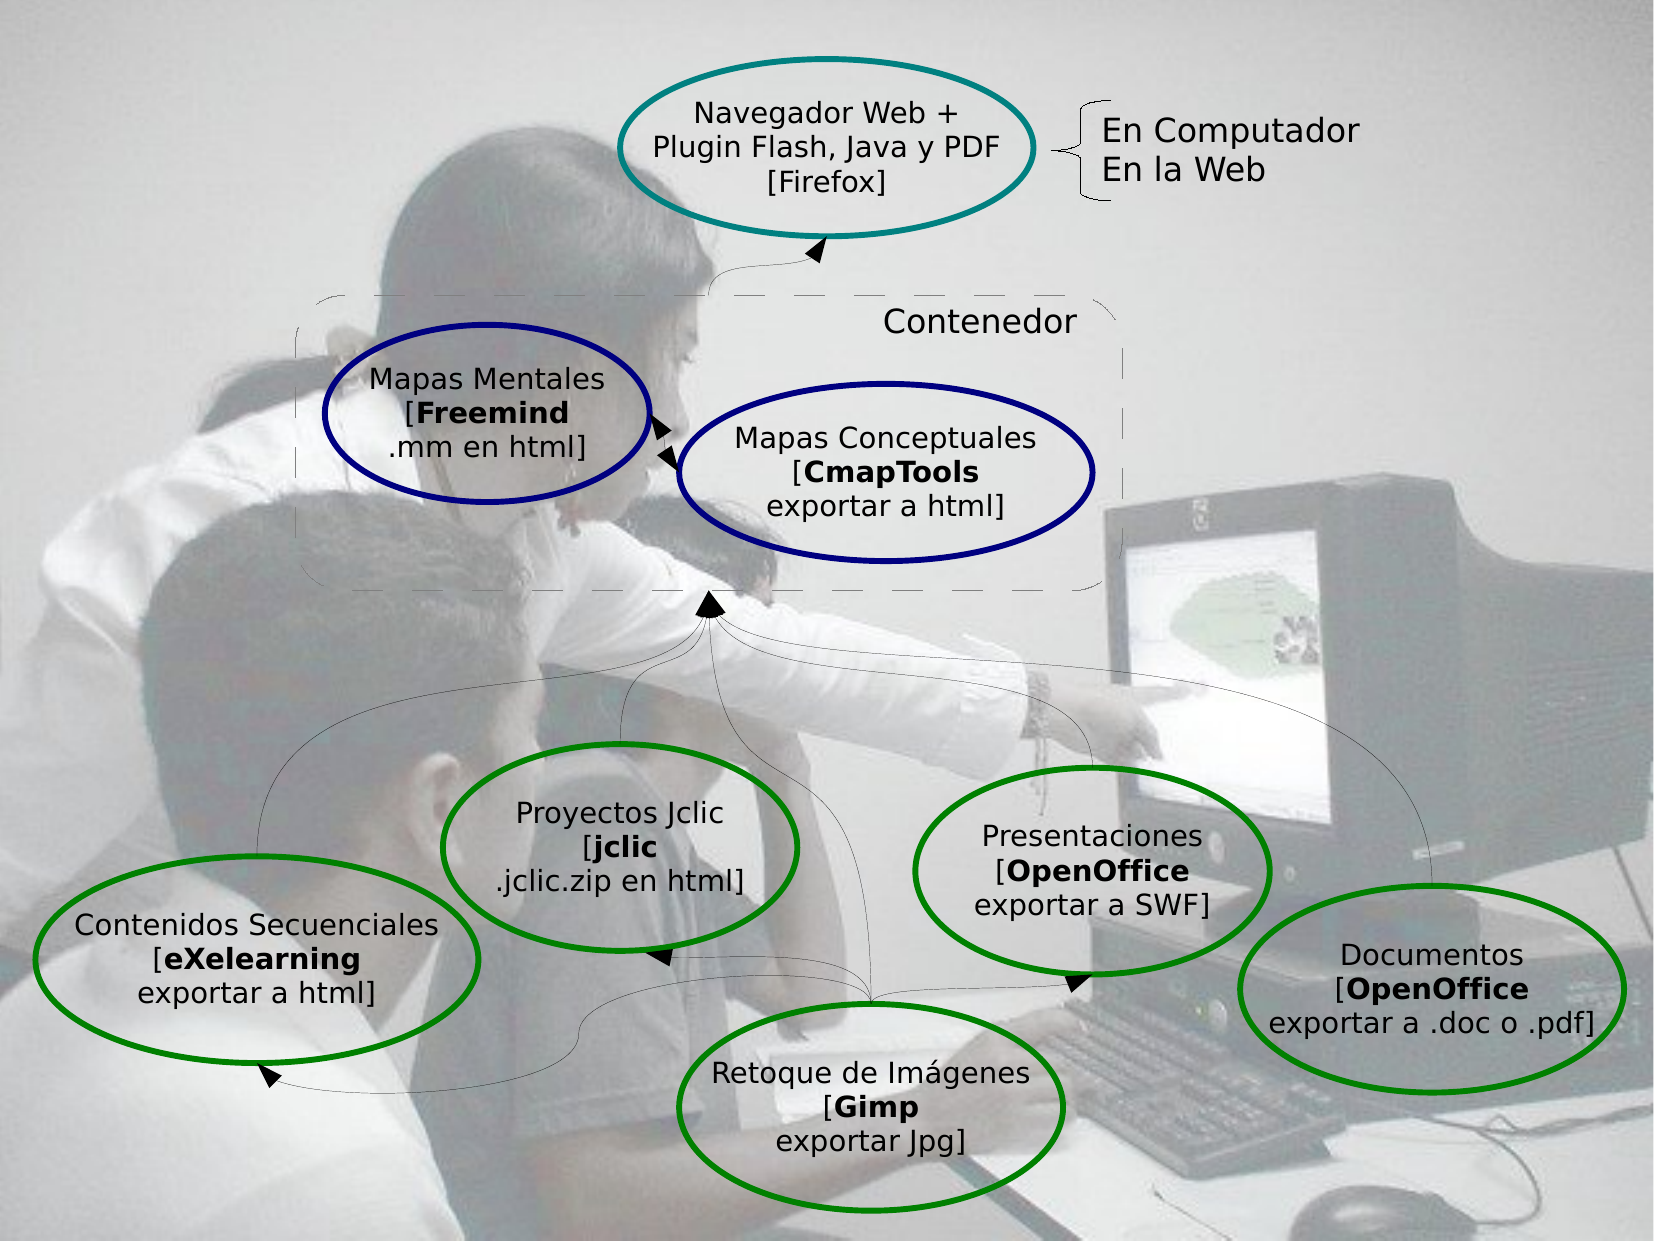

Navegador Web +
Plugin Flash, Java y PDF
[Firefox]
 En Computador
 En la Web
Contenedor
Mapas Mentales
[Freemind
.mm en html]
Mapas Conceptuales
[CmapTools
exportar a html]
Proyectos Jclic
[jclic
.jclic.zip en html]
Presentaciones
[OpenOffice
exportar a SWF]
Contenidos Secuenciales
[eXelearning
exportar a html]
Documentos
[OpenOffice
exportar a .doc o .pdf]
Retoque de Imágenes
[Gimp
exportar Jpg]